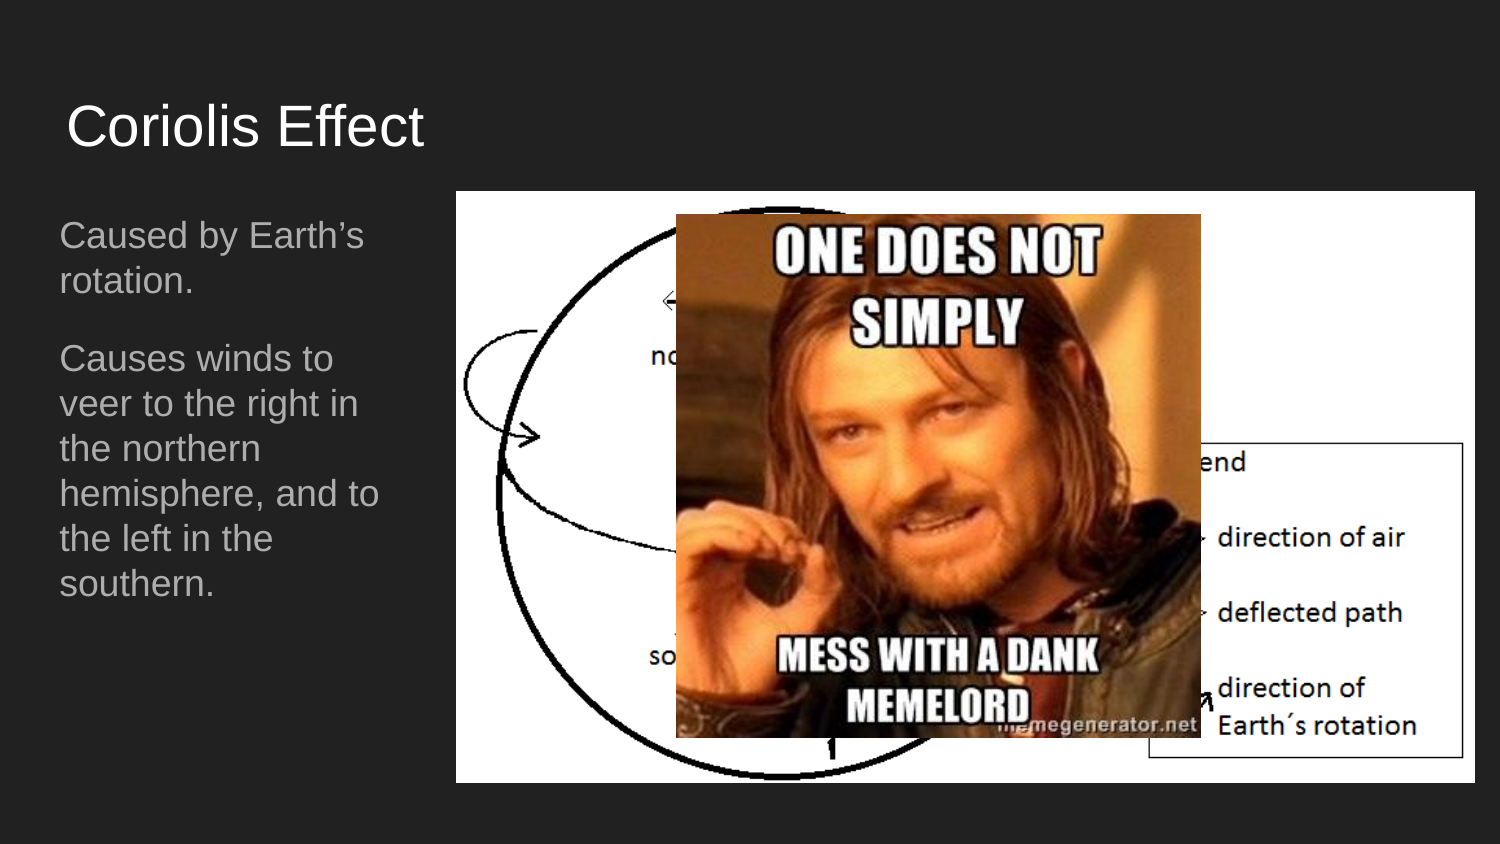

# Coriolis Effect
Caused by Earth’s rotation.
Causes winds to veer to the right in the northern hemisphere, and to the left in the southern.